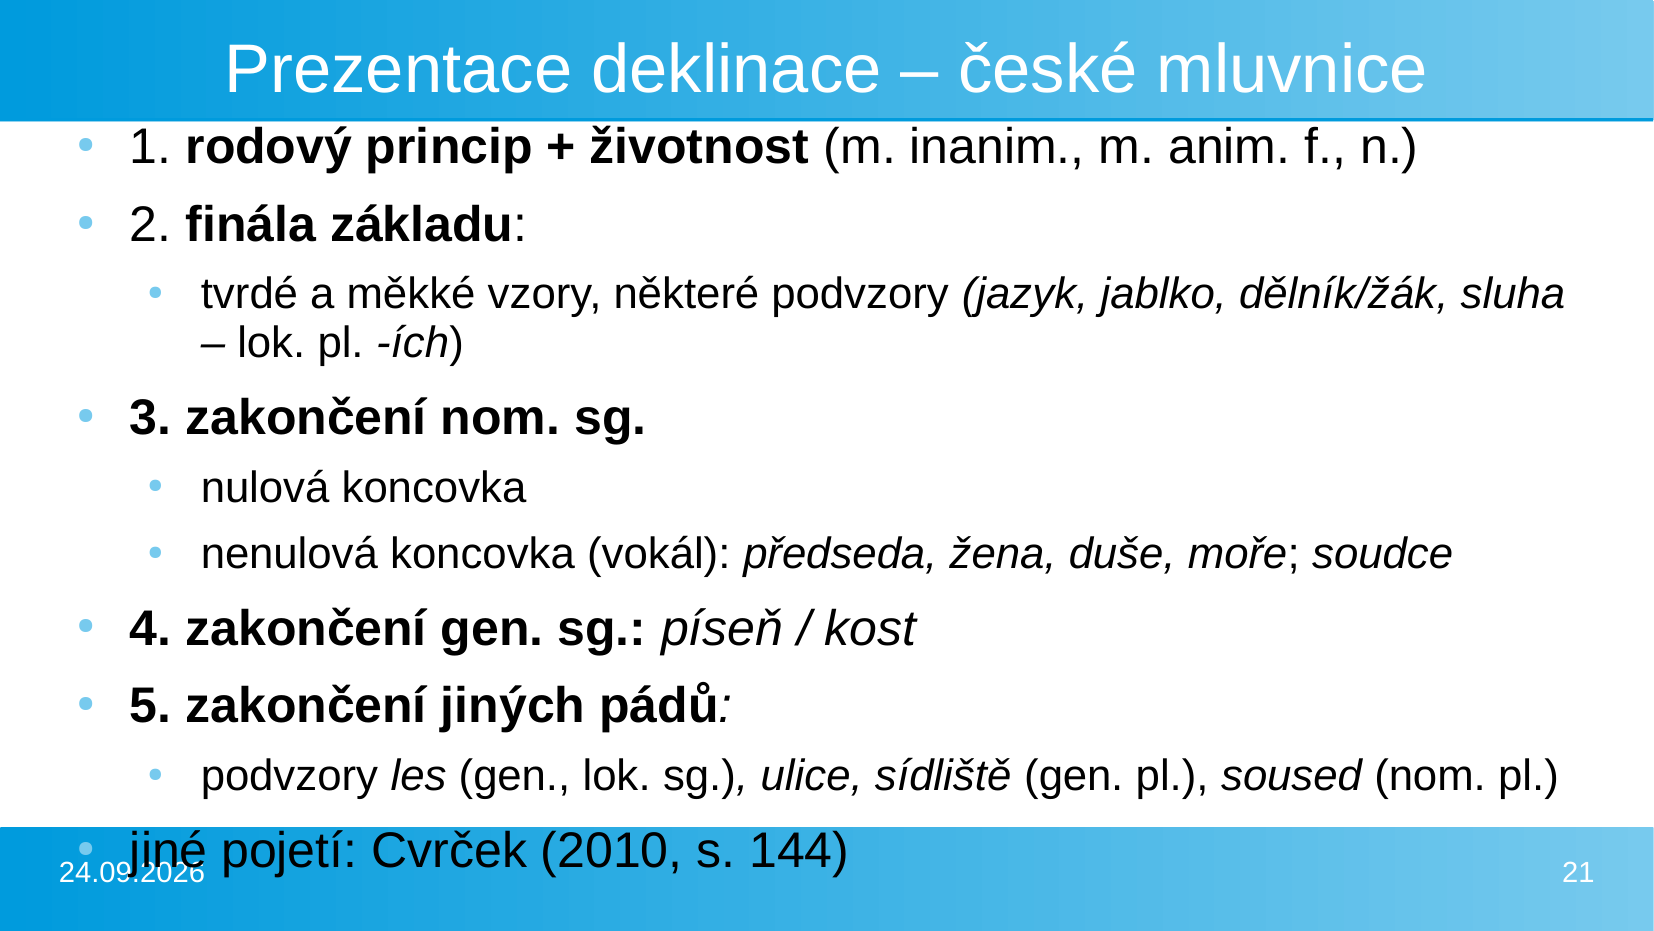

# Prezentace deklinace – české mluvnice
1. rodový princip + životnost (m. inanim., m. anim. f., n.)
2. finála základu:
tvrdé a měkké vzory, některé podvzory (jazyk, jablko, dělník/žák, sluha – lok. pl. -ích)
3. zakončení nom. sg.
nulová koncovka
nenulová koncovka (vokál): předseda, žena, duše, moře; soudce
4. zakončení gen. sg.: píseň / kost
5. zakončení jiných pádů:
podvzory les (gen., lok. sg.), ulice, sídliště (gen. pl.), soused (nom. pl.)
jiné pojetí: Cvrček (2010, s. 144)
21